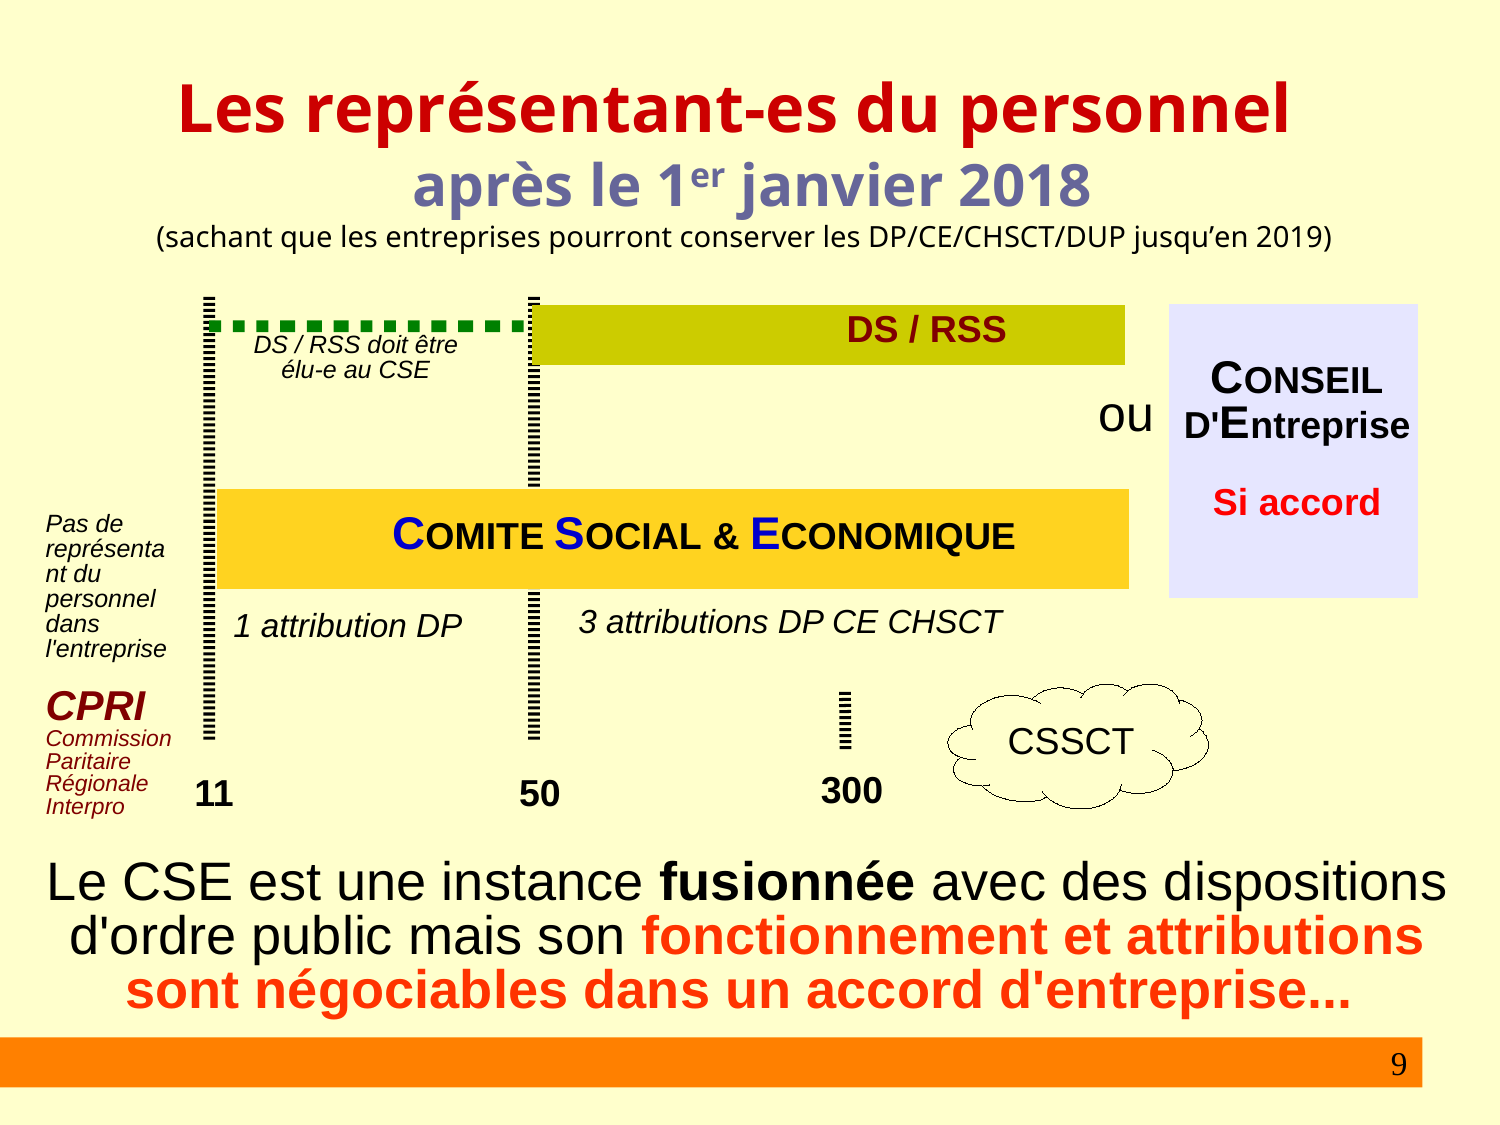

# Les représentant-es du personnel après le 1er janvier 2018 (sachant que les entreprises pourront conserver les DP/CE/CHSCT/DUP jusqu’en 2019)
DS / RSS
DS / RSS doit être élu-e au CSE
CONSEIL
D'Entreprise
Si accord
ou
Pas de représentant du personnel dans l'entreprise
CPRI
Commission
Paritaire
Régionale
Interpro
COMITE SOCIAL & ECONOMIQUE
3 attributions DP CE CHSCT
1 attribution DP
CSSCT
300
11
50
Le CSE est une instance fusionnée avec des dispositions d'ordre public mais son fonctionnement et attributions sont négociables dans un accord d'entreprise...